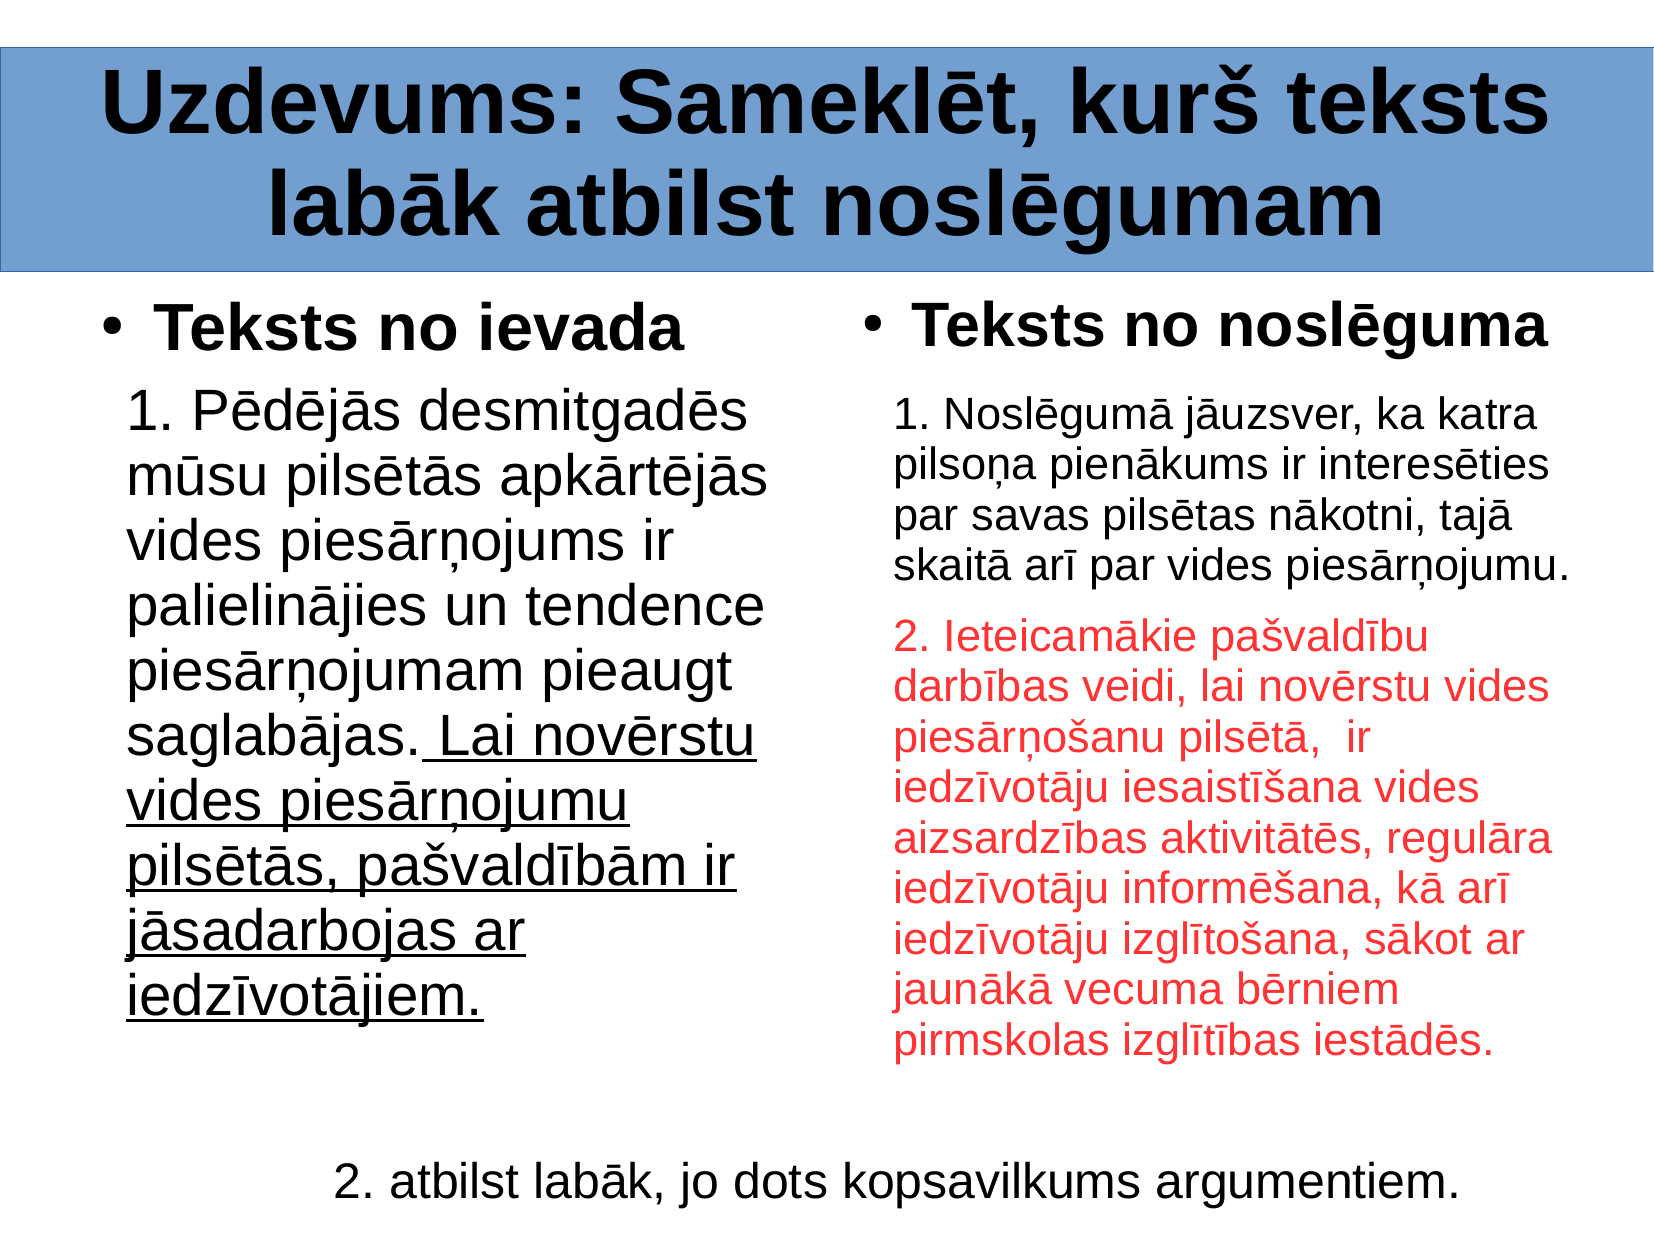

# Uzdevums: Sameklēt, kurš teksts labāk atbilst noslēgumam
Teksts no ievada
Teksts no noslēguma
1. Pēdējās desmitgadēs mūsu pilsētās apkārtējās vides piesārņojums ir palielinājies un tendence piesārņojumam pieaugt saglabājas. Lai novērstu vides piesārņojumu pilsētās, pašvaldībām ir jāsadarbojas ar iedzīvotājiem.
1. Noslēgumā jāuzsver, ka katra pilsoņa pienākums ir interesēties par savas pilsētas nākotni, tajā skaitā arī par vides piesārņojumu.
2. Ieteicamākie pašvaldību darbības veidi, lai novērstu vides piesārņošanu pilsētā, ir iedzīvotāju iesaistīšana vides aizsardzības aktivitātēs, regulāra iedzīvotāju informēšana, kā arī iedzīvotāju izglītošana, sākot ar jaunākā vecuma bērniem pirmskolas izglītības iestādēs.
2. atbilst labāk, jo dots kopsavilkums argumentiem.